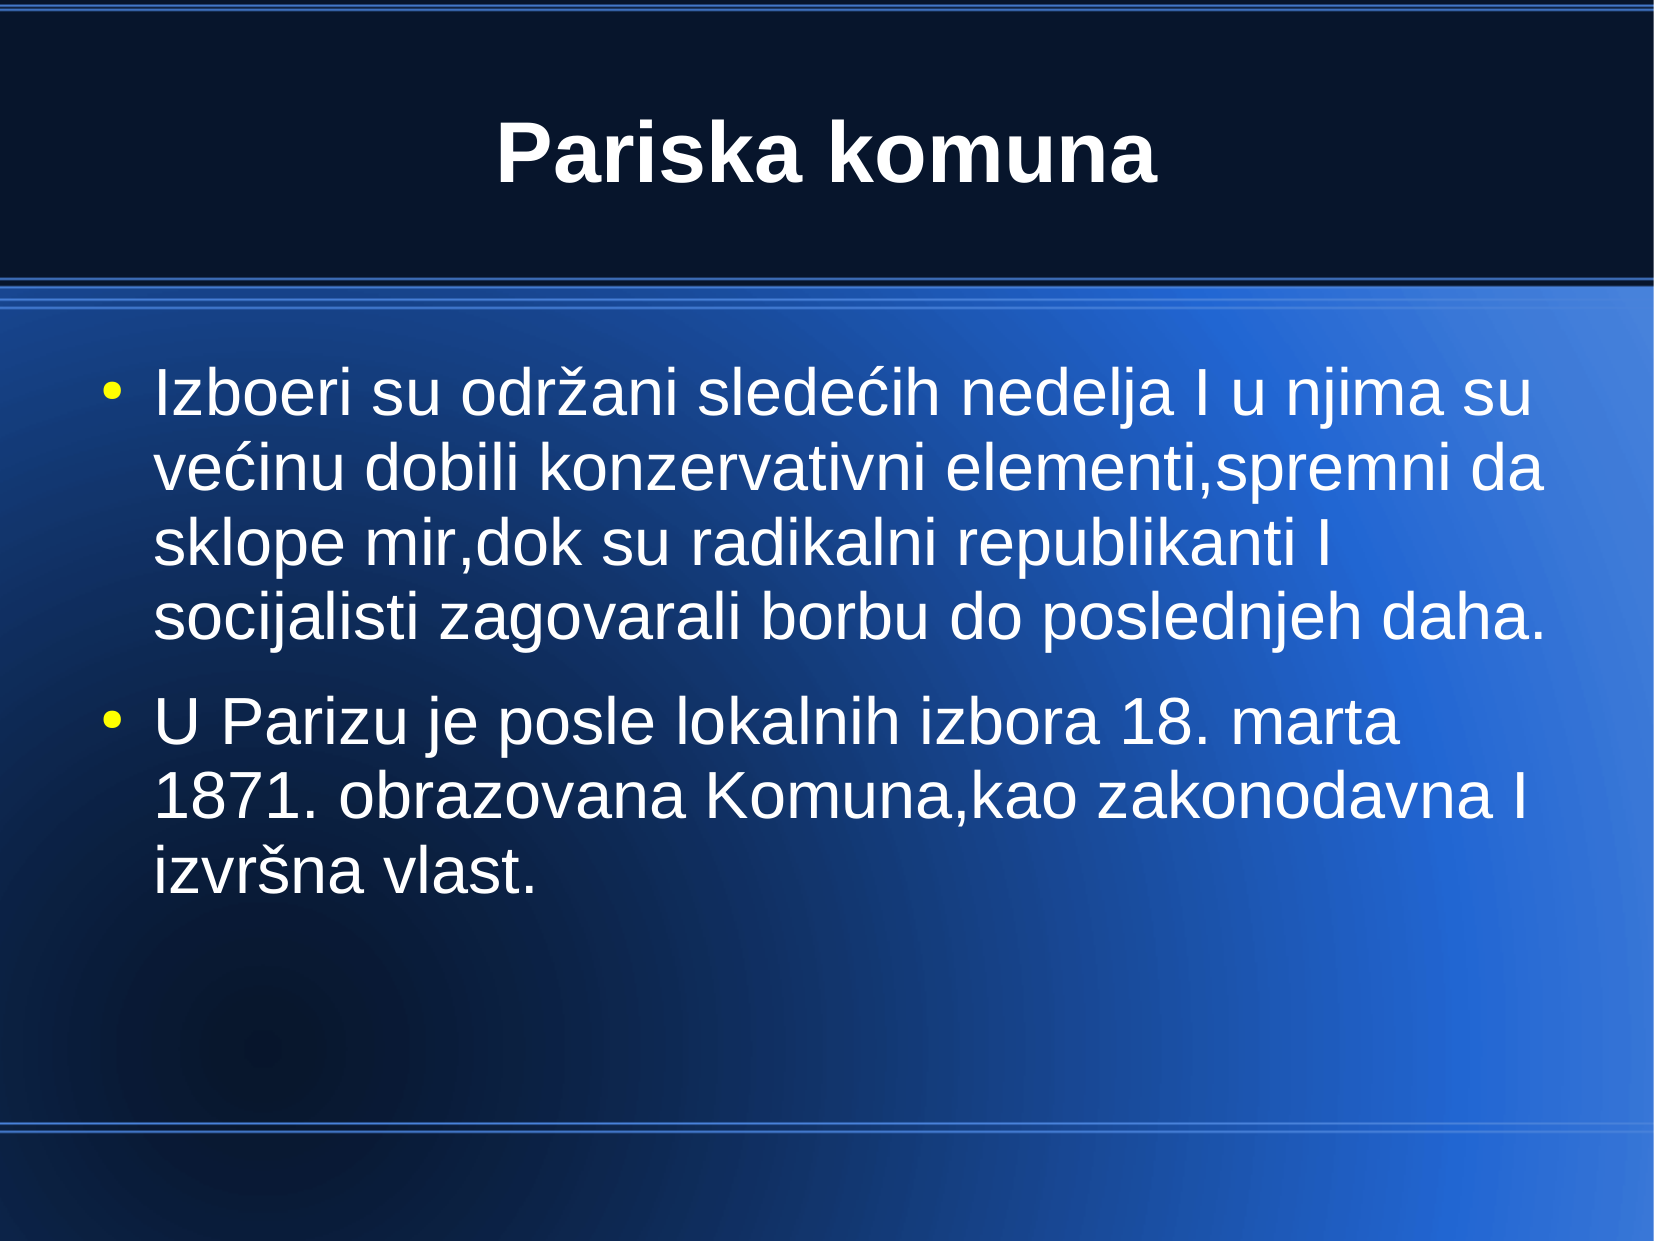

# Pariska komuna
Izboeri su održani sledećih nedelja I u njima su većinu dobili konzervativni elementi,spremni da sklope mir,dok su radikalni republikanti I socijalisti zagovarali borbu do poslednjeh daha.
U Parizu je posle lokalnih izbora 18. marta 1871. obrazovana Komuna,kao zakonodavna I izvršna vlast.